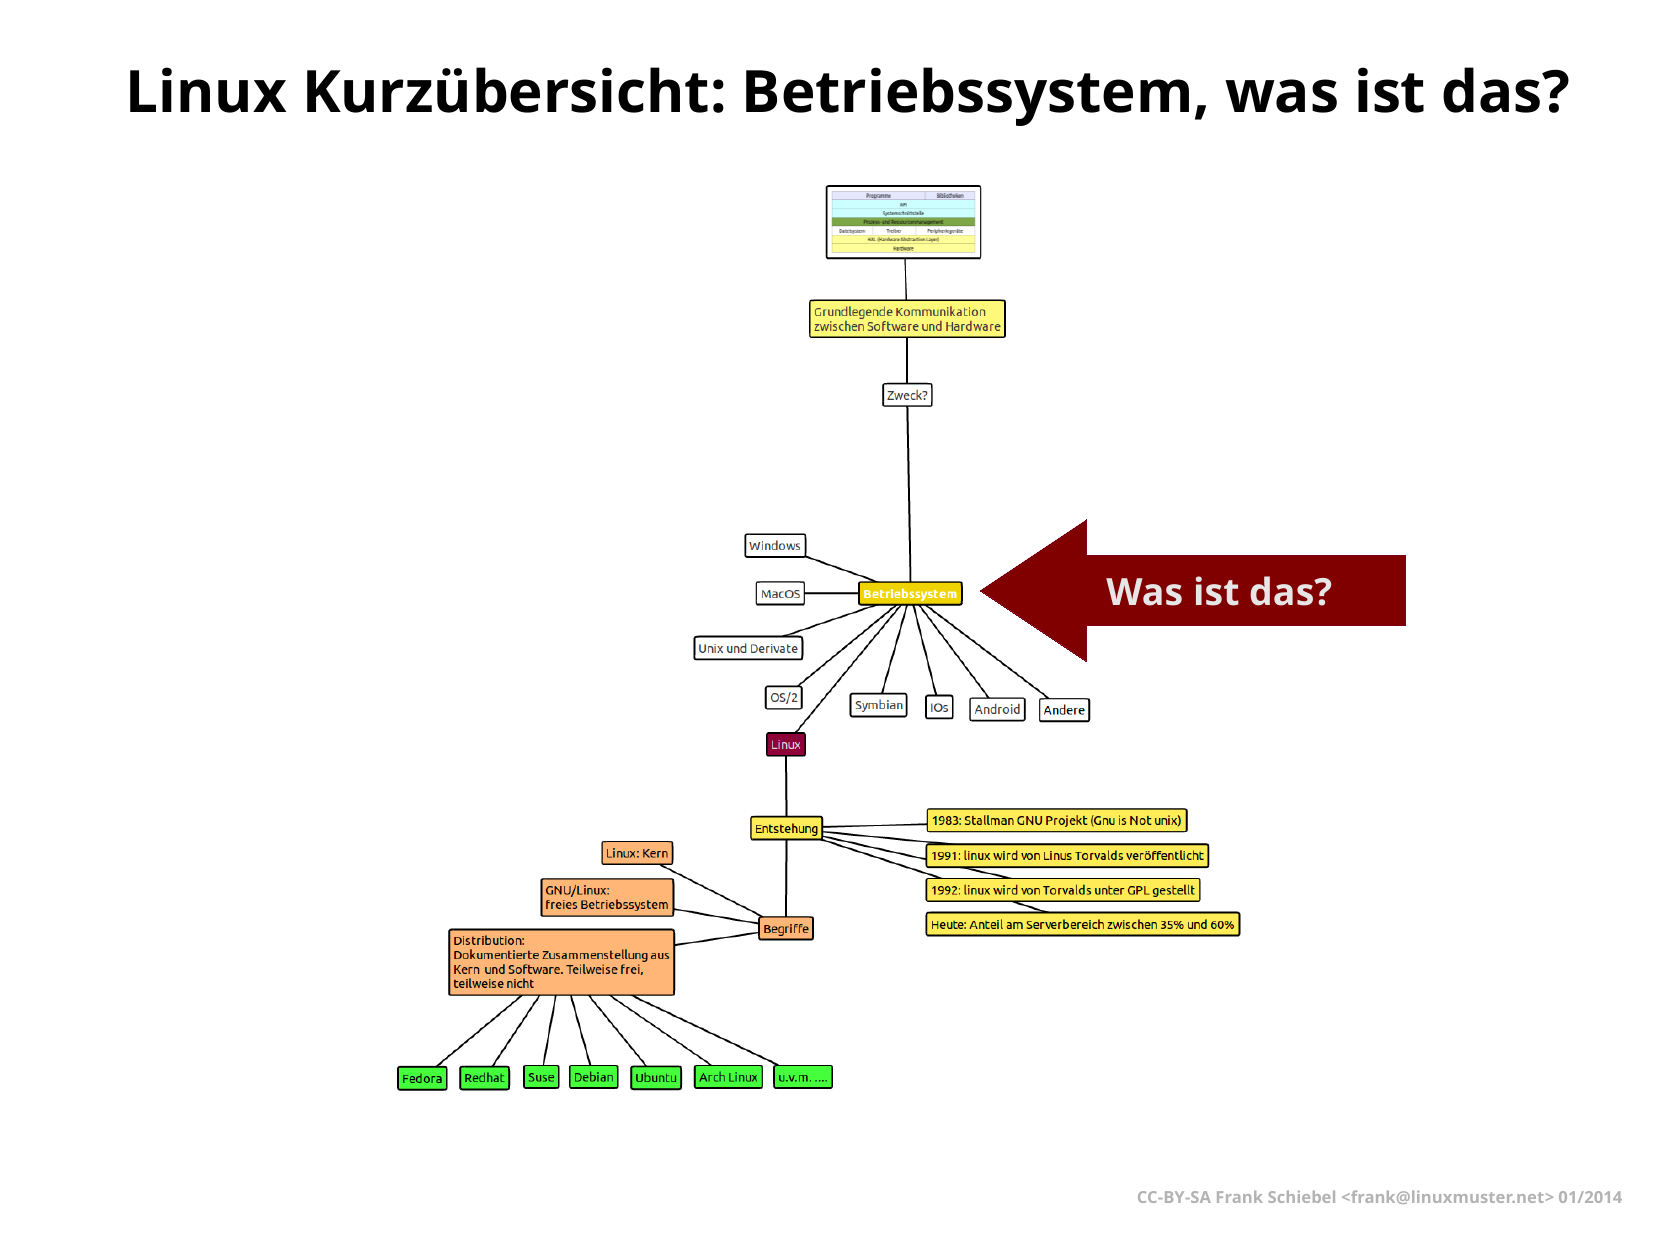

# Linux Kurzübersicht: Betriebssystem, was ist das?
Was ist das?
CC-BY-SA Frank Schiebel <frank@linuxmuster.net> 01/2014